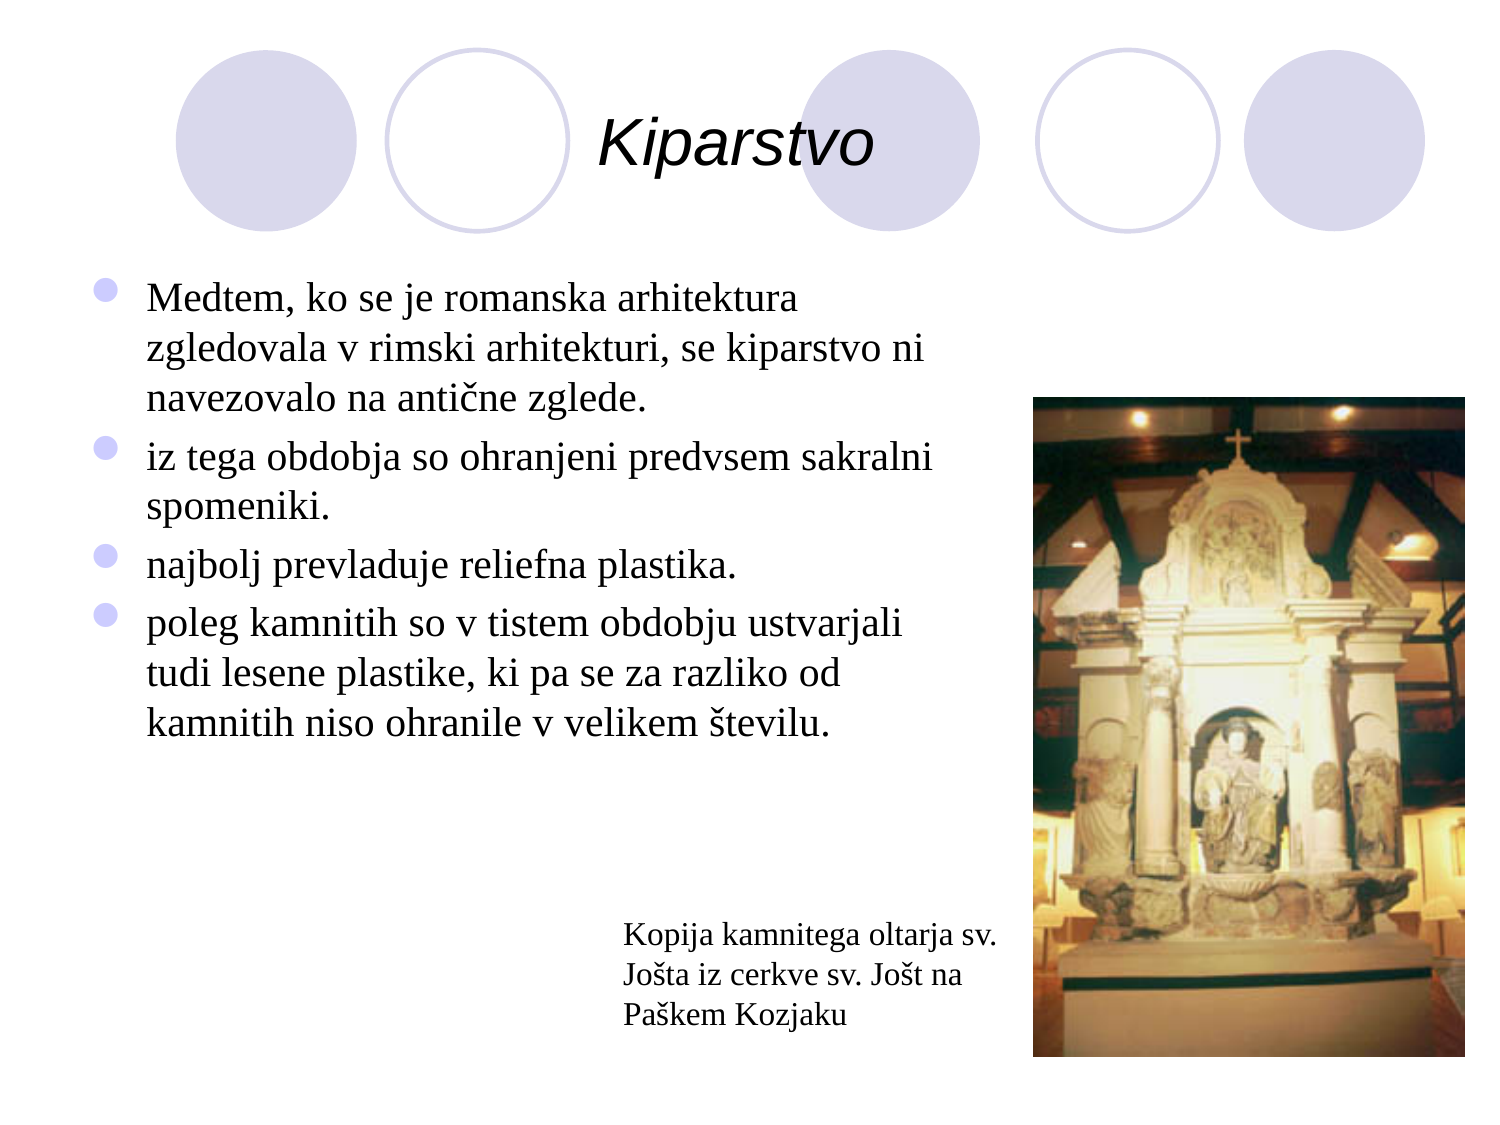

# Kiparstvo
Medtem, ko se je romanska arhitektura zgledovala v rimski arhitekturi, se kiparstvo ni navezovalo na antične zglede.
iz tega obdobja so ohranjeni predvsem sakralni spomeniki.
najbolj prevladuje reliefna plastika.
poleg kamnitih so v tistem obdobju ustvarjali tudi lesene plastike, ki pa se za razliko od kamnitih niso ohranile v velikem številu.
Kopija kamnitega oltarja sv. Jošta iz cerkve sv. Jošt na Paškem Kozjaku